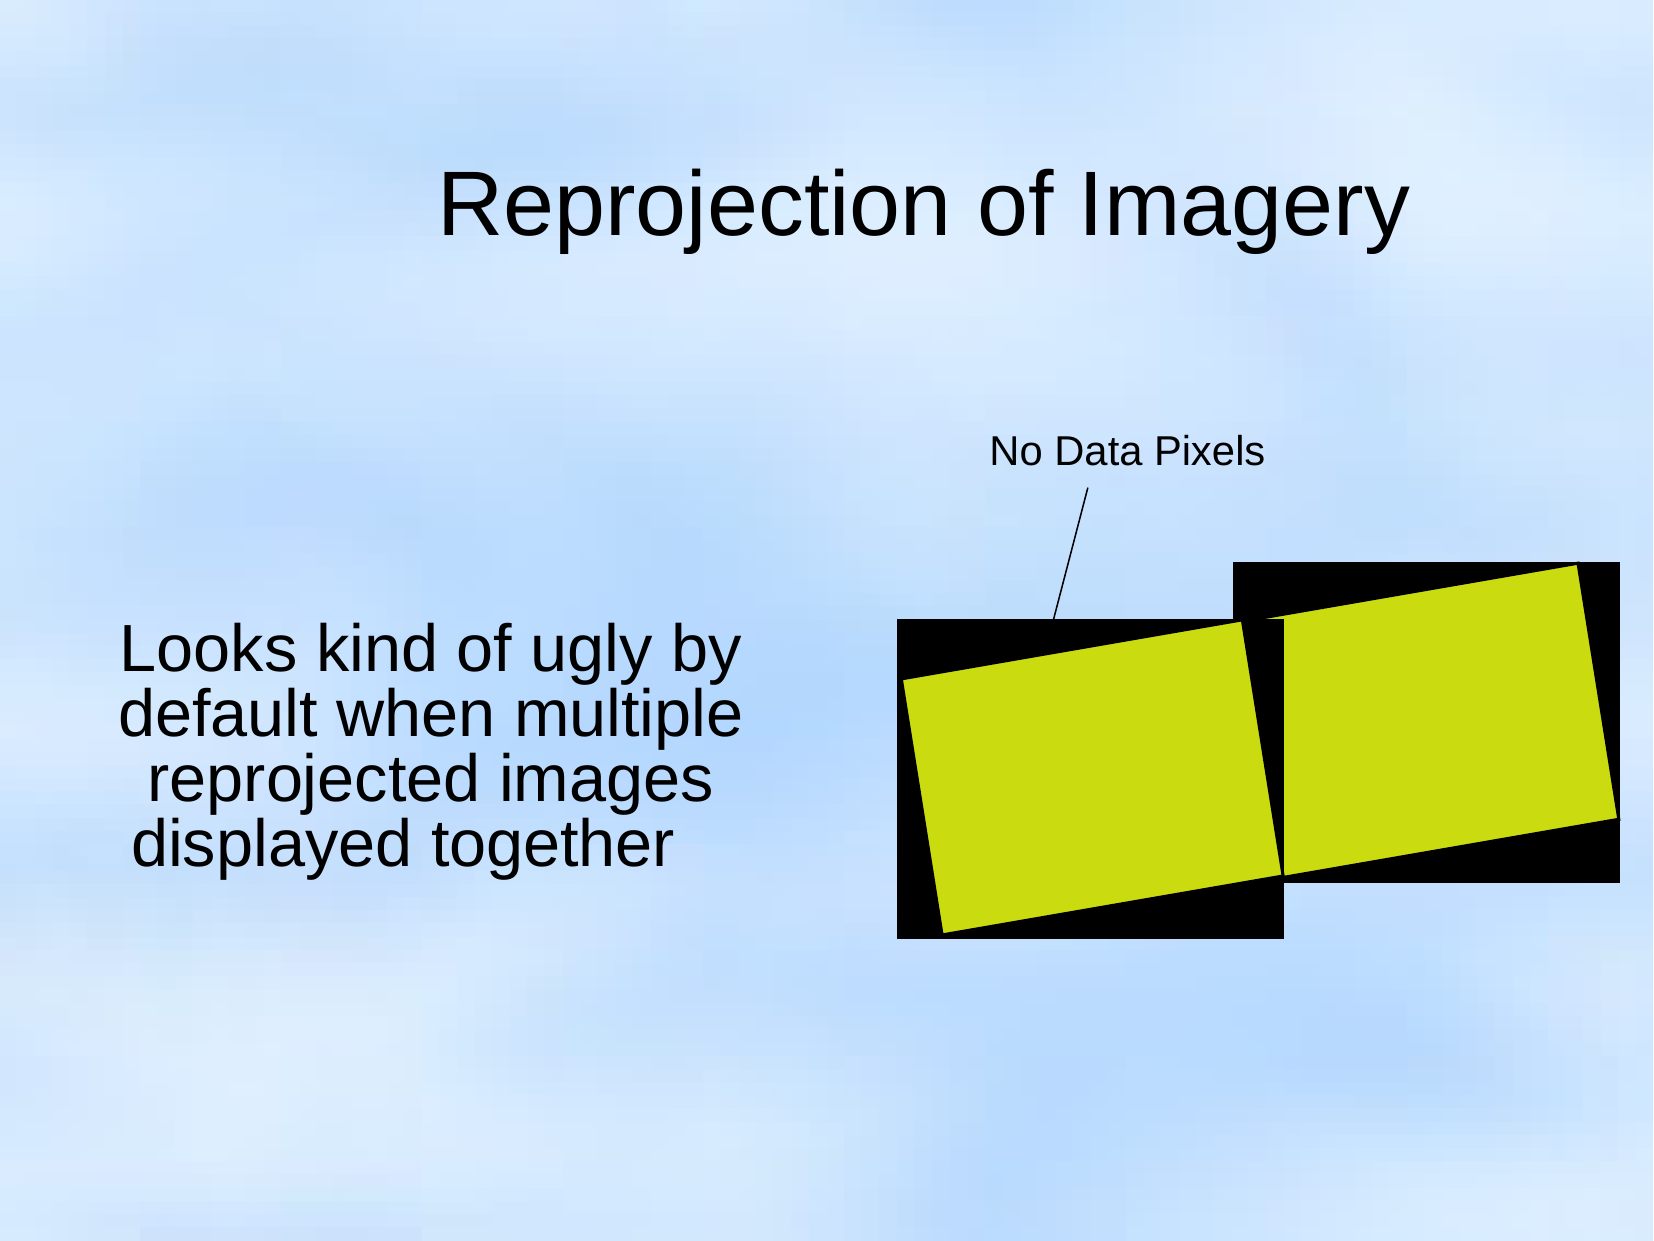

# Reprojection of Imagery
No Data Pixels
Looks kind of ugly by default when multiple reprojected images displayed together